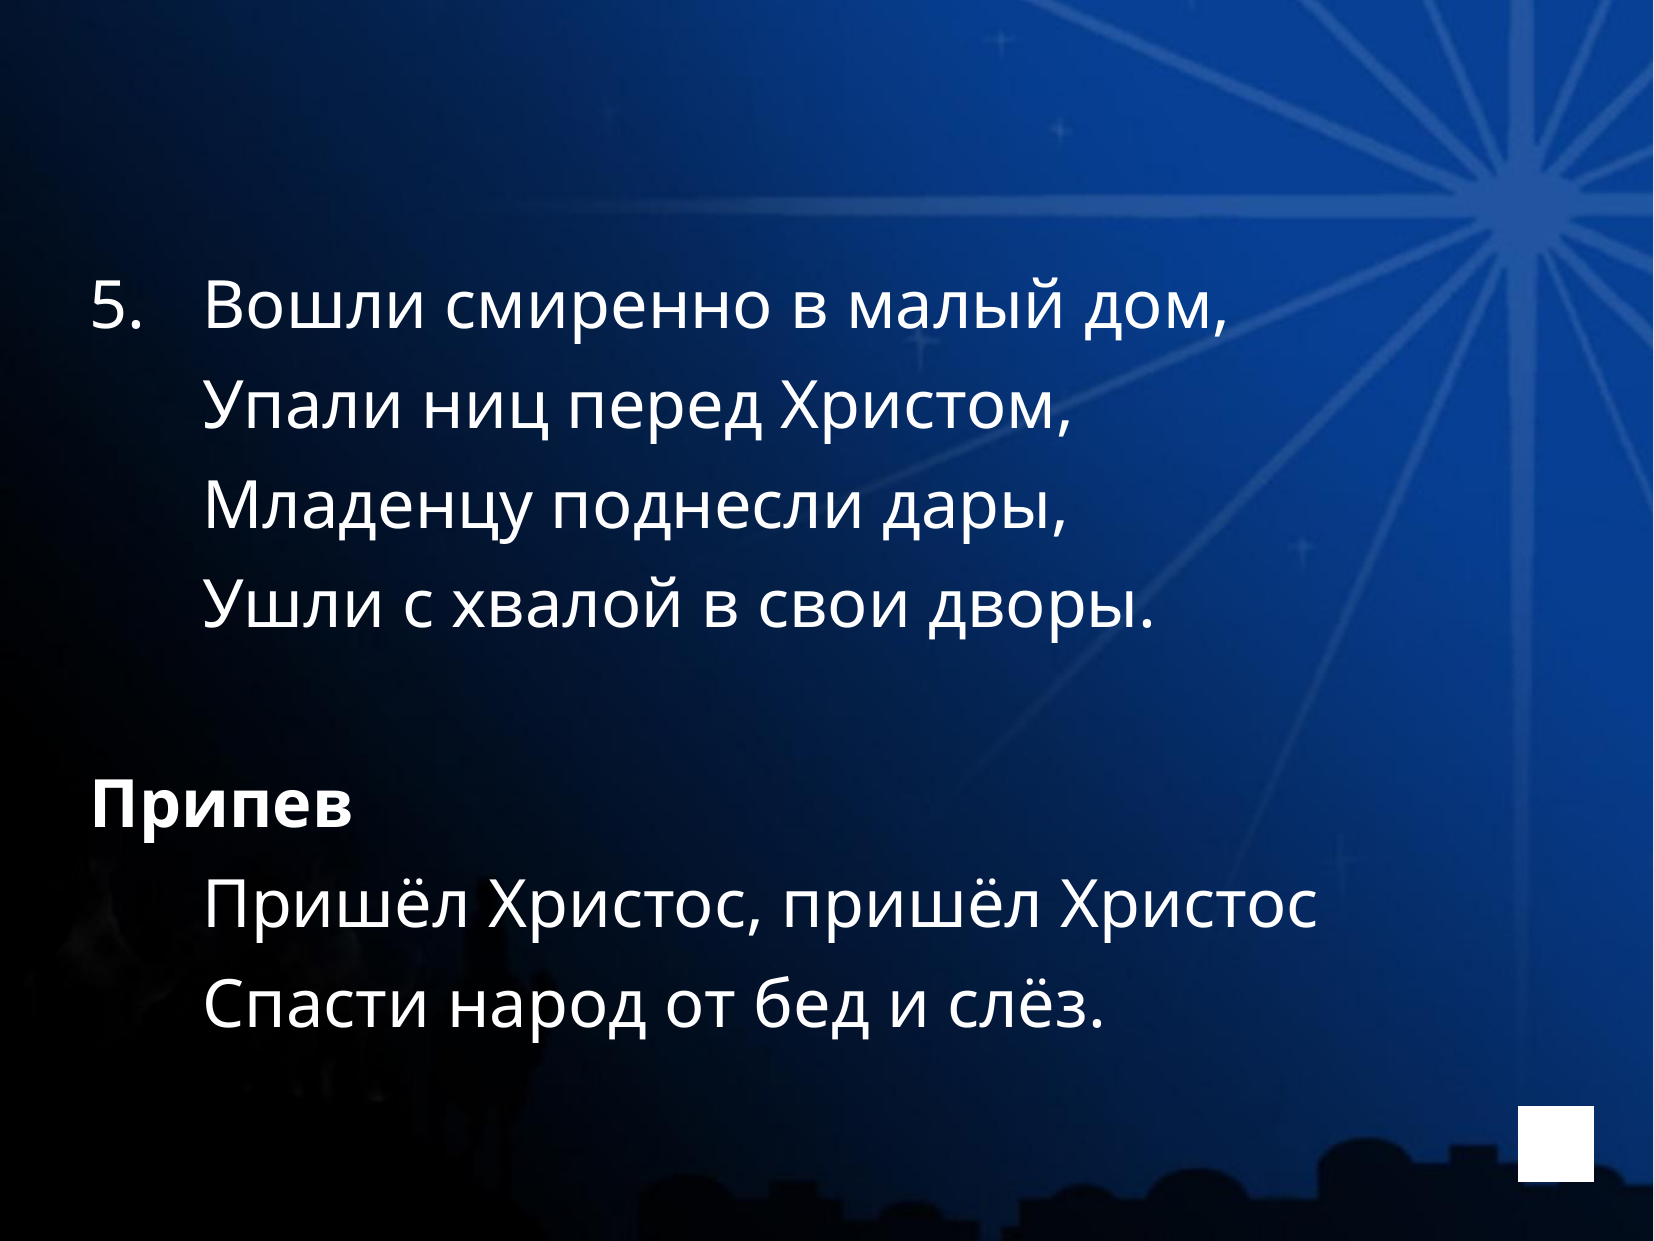

5.	Вошли смиренно в малый дом,
	Упали ниц перед Христом,
	Младенцу поднесли дары,
	Ушли с хвалой в свои дворы.
Припев
	Пришёл Христос, пришёл Христос
	Спасти народ от бед и слёз.